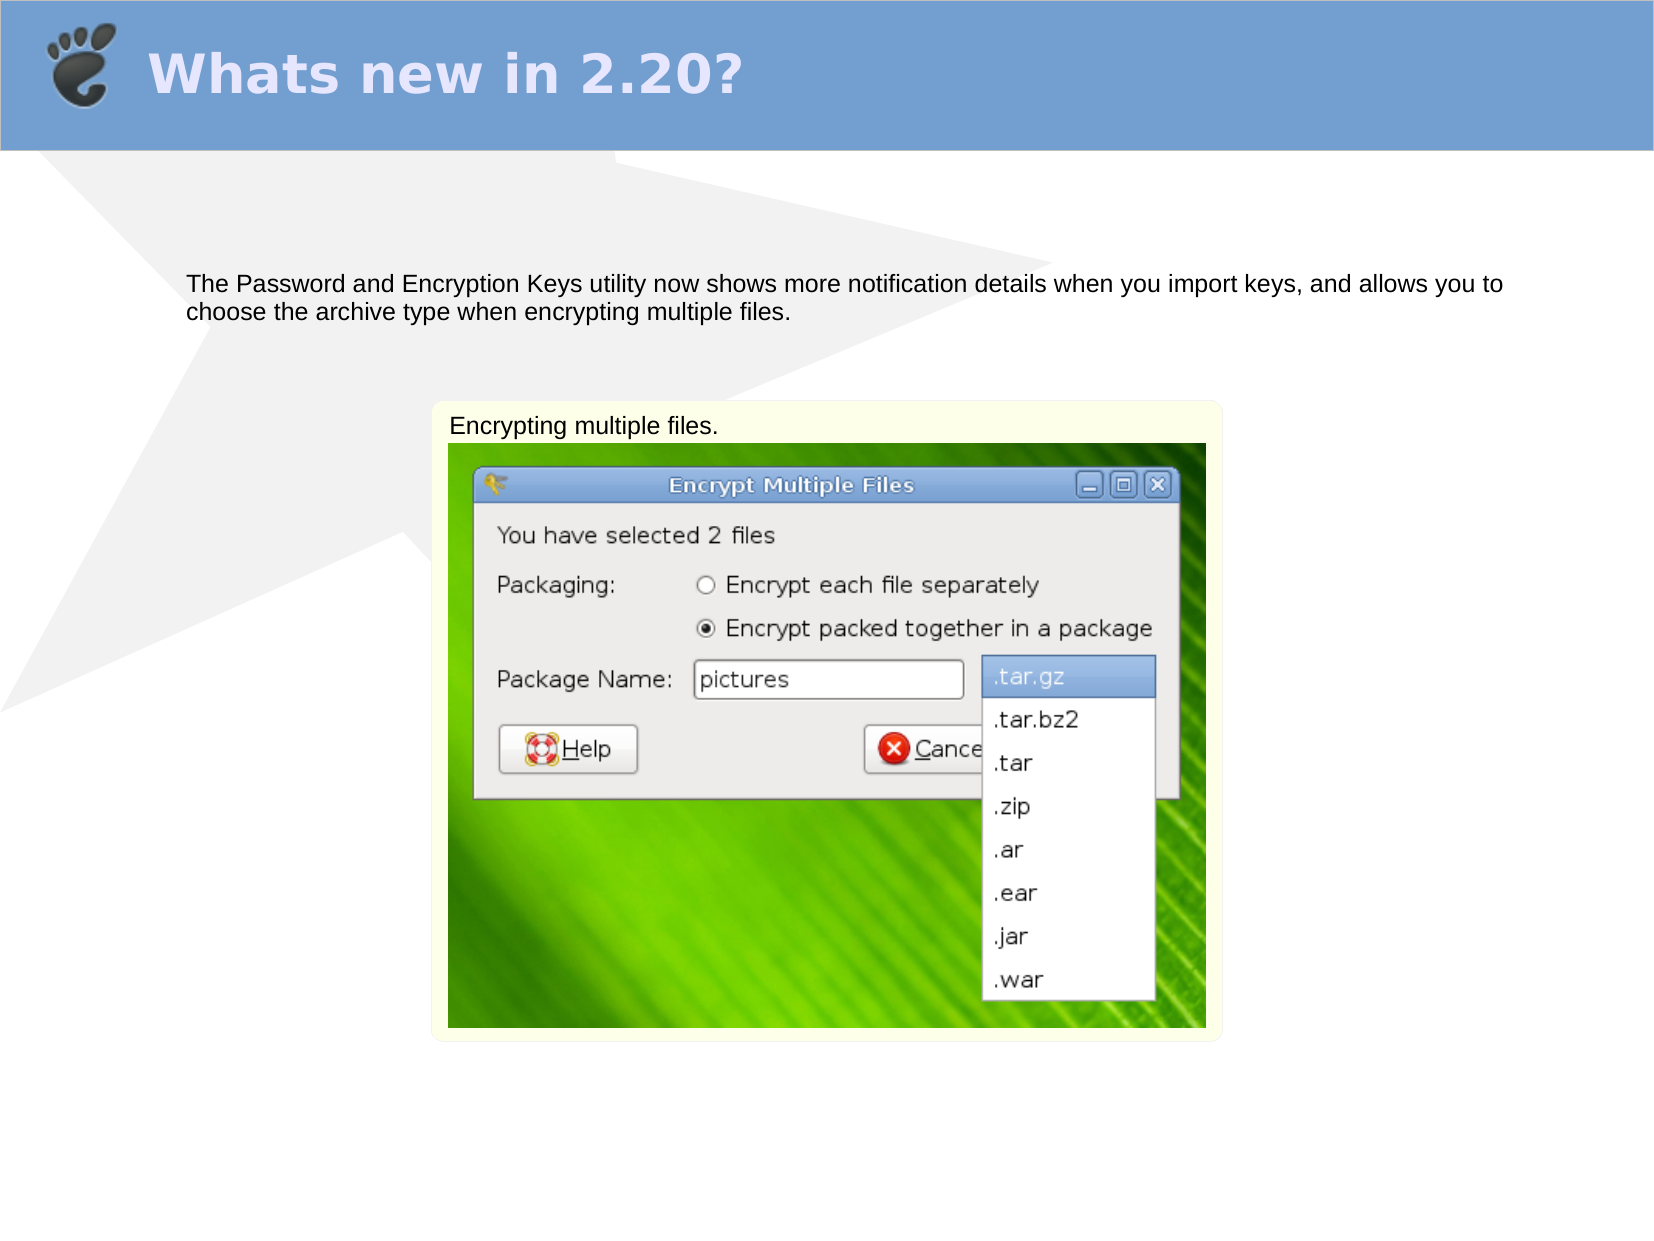

Whats new in 2.20?
#
The Password and Encryption Keys utility now shows more notification details when you import keys, and allows you to choose the archive type when encrypting multiple files.
Encrypting multiple files.